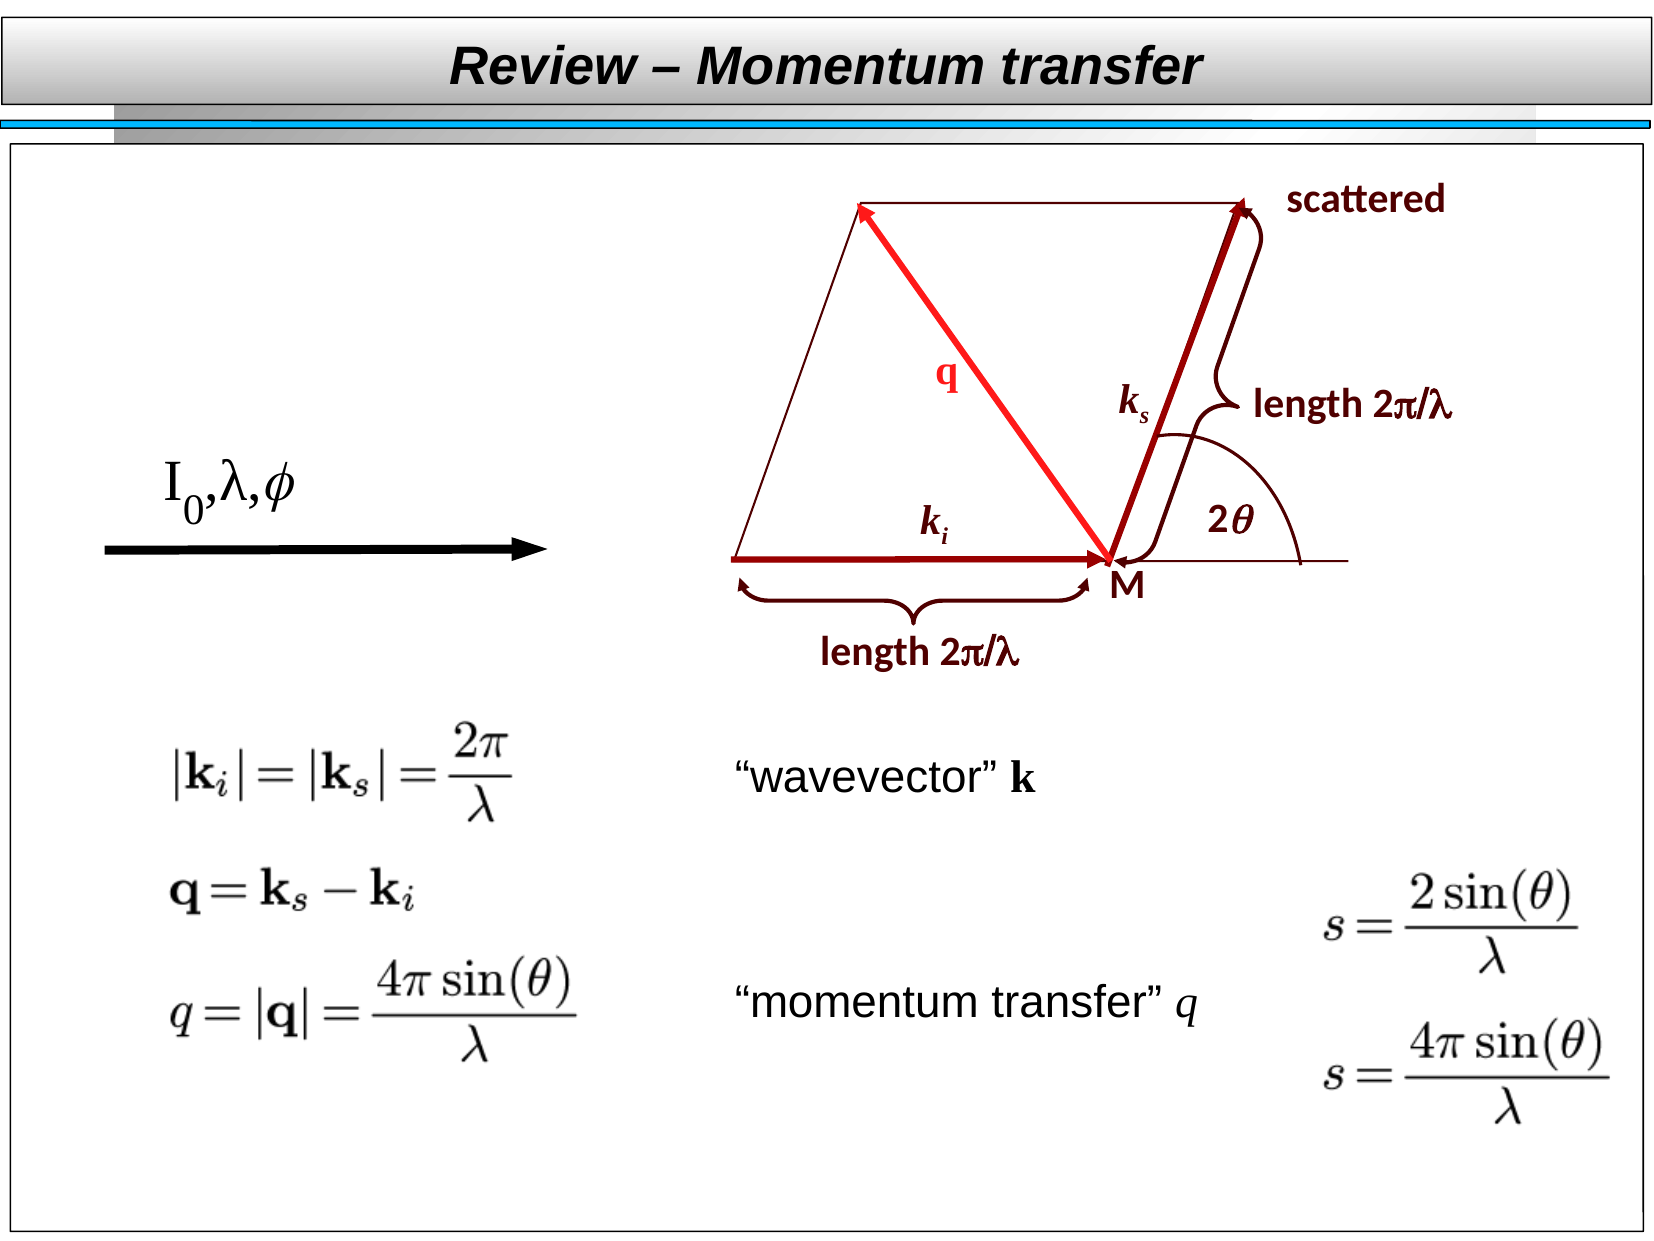

Review – Momentum transfer
scattered
q
ks
length 2p/l
I0,λ,f
2q
ki
M
length 2p/l
“wavevector” k
“momentum transfer” q